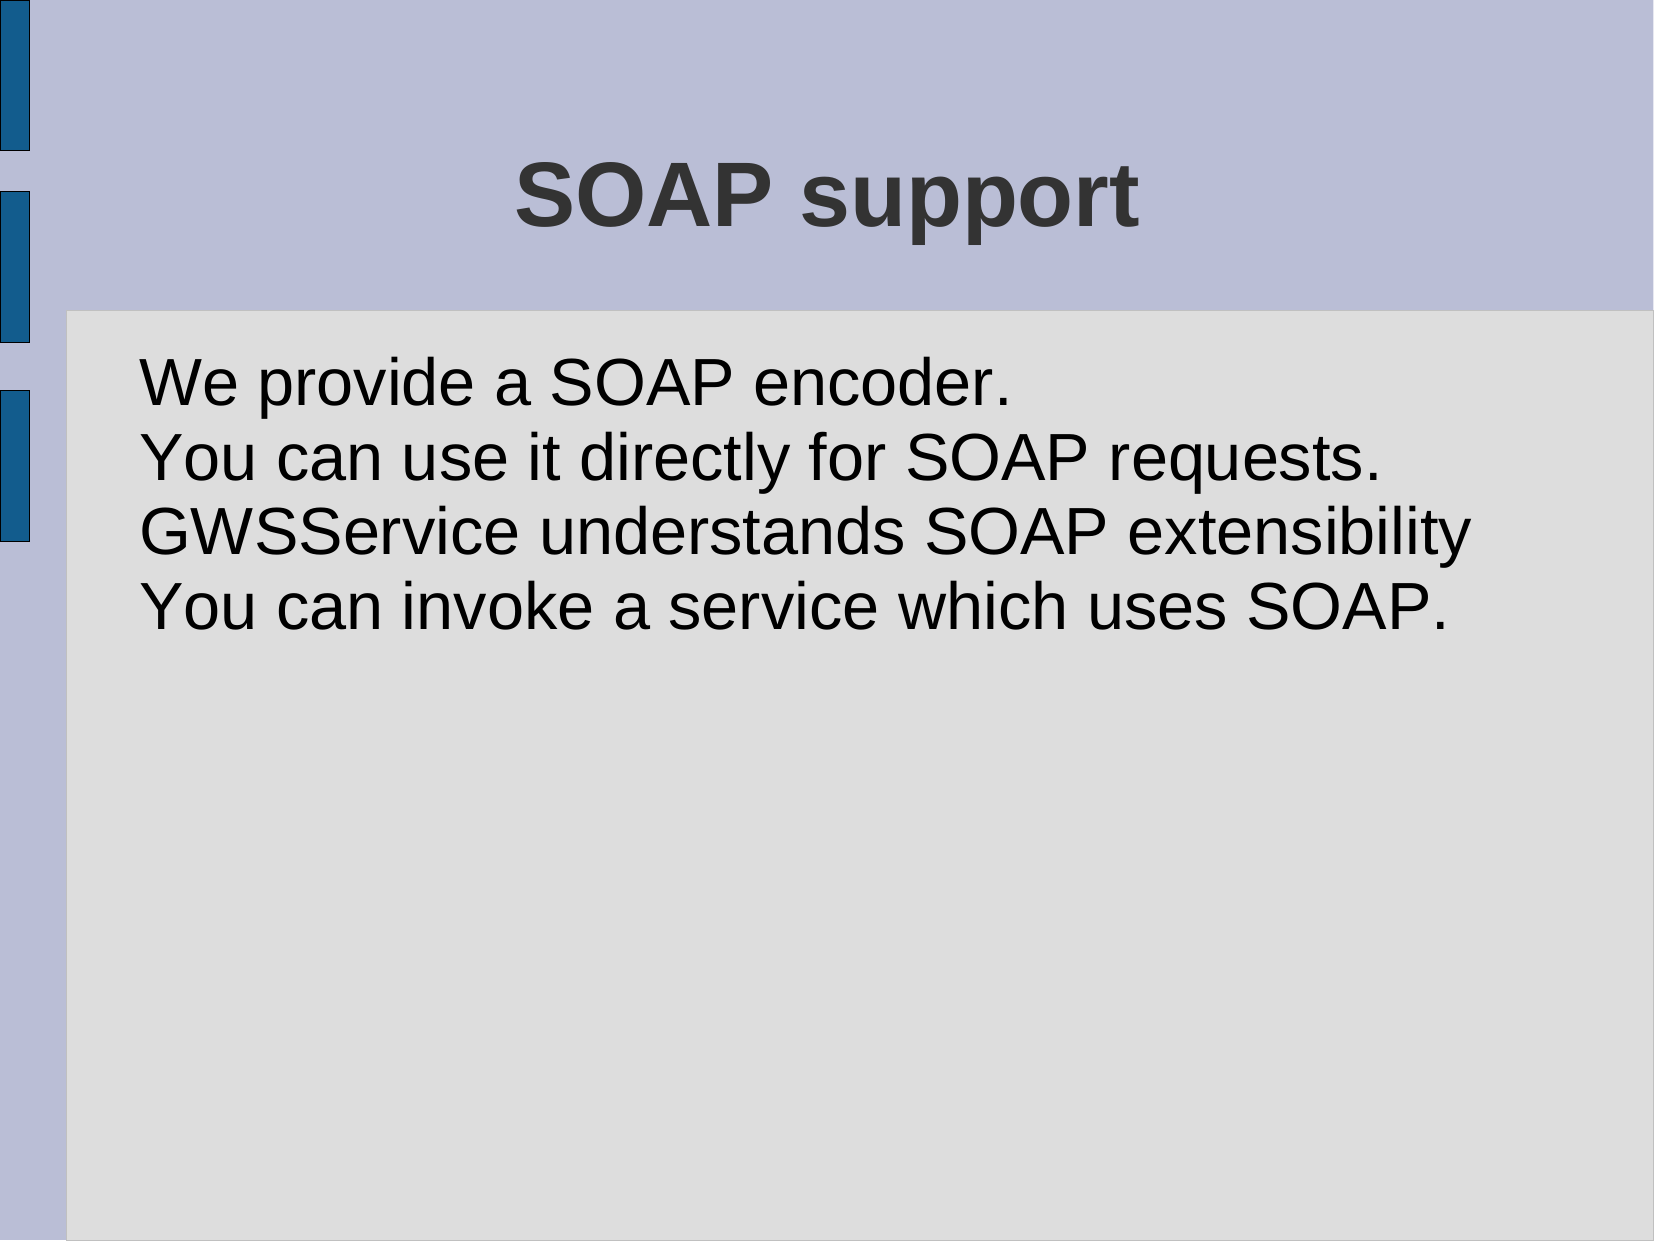

# SOAP support
We provide a SOAP encoder.
You can use it directly for SOAP requests.
GWSService understands SOAP extensibility
You can invoke a service which uses SOAP.